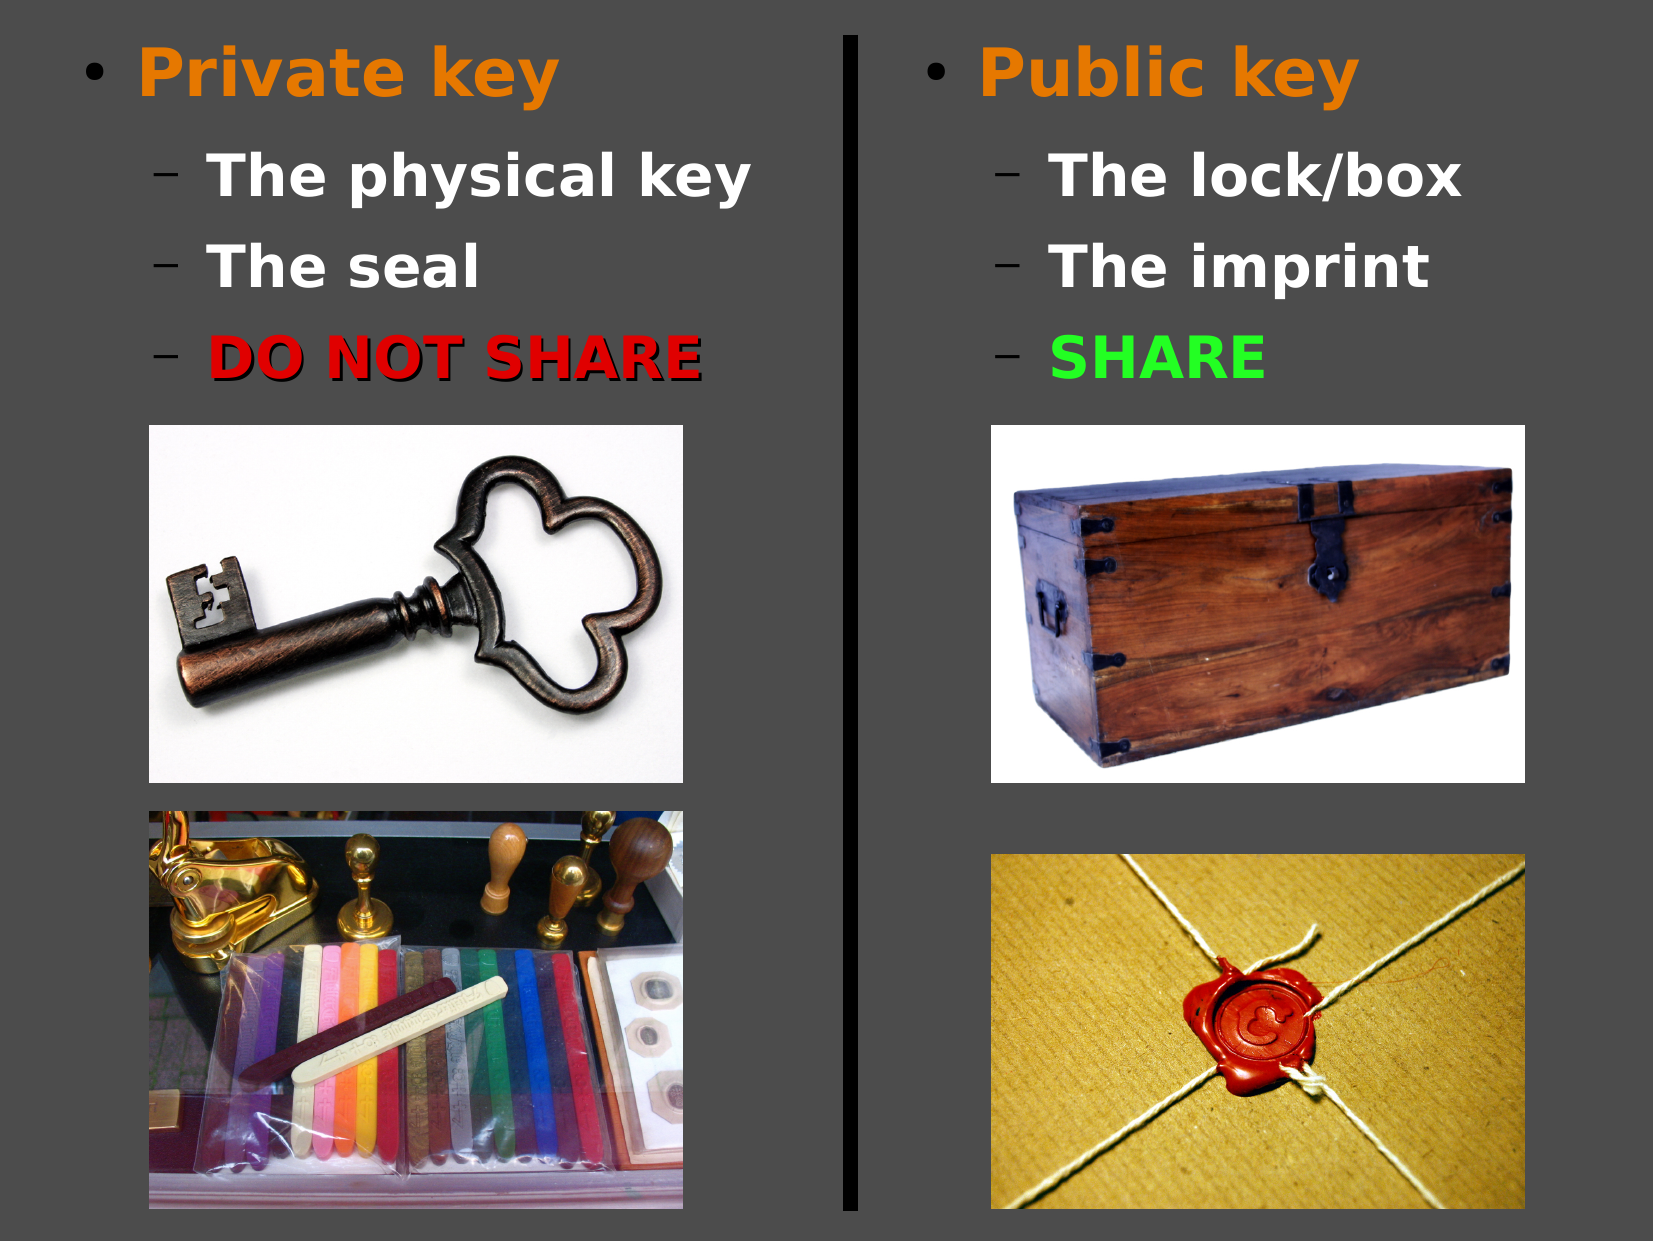

# Private key
The physical key
The seal
DO NOT SHARE
Public key
The lock/box
The imprint
SHARE